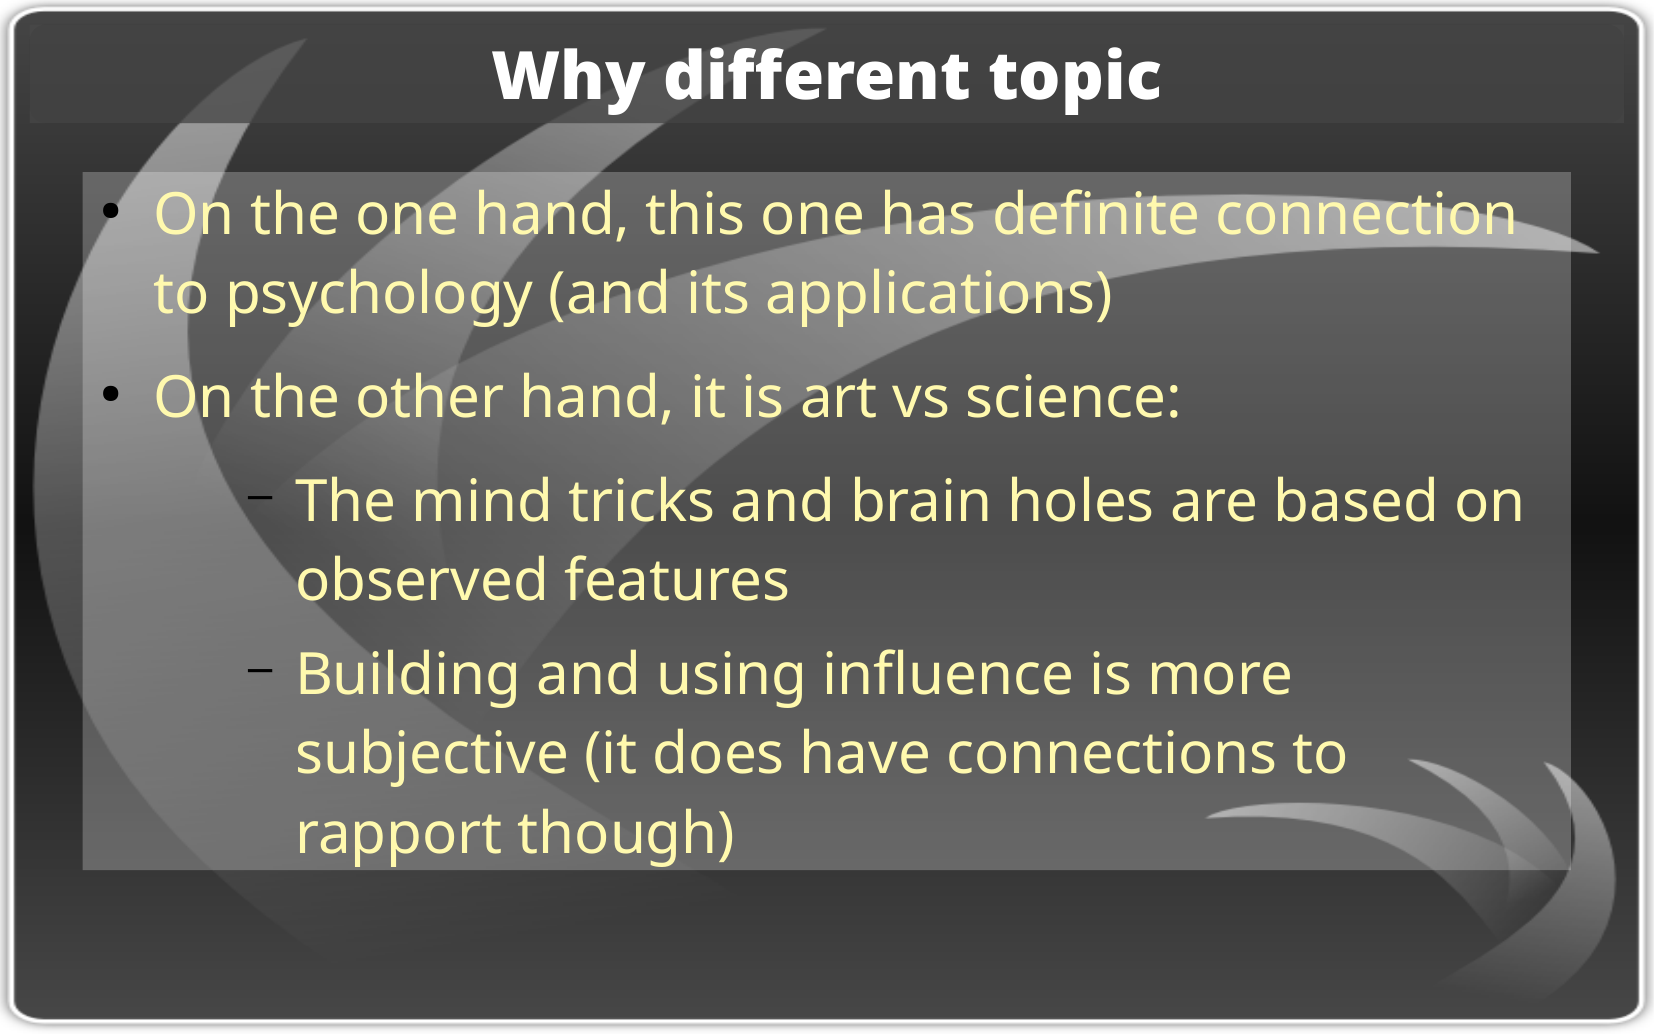

# Why different topic
On the one hand, this one has definite connection to psychology (and its applications)
On the other hand, it is art vs science:
The mind tricks and brain holes are based on observed features
Building and using influence is more subjective (it does have connections to rapport though)